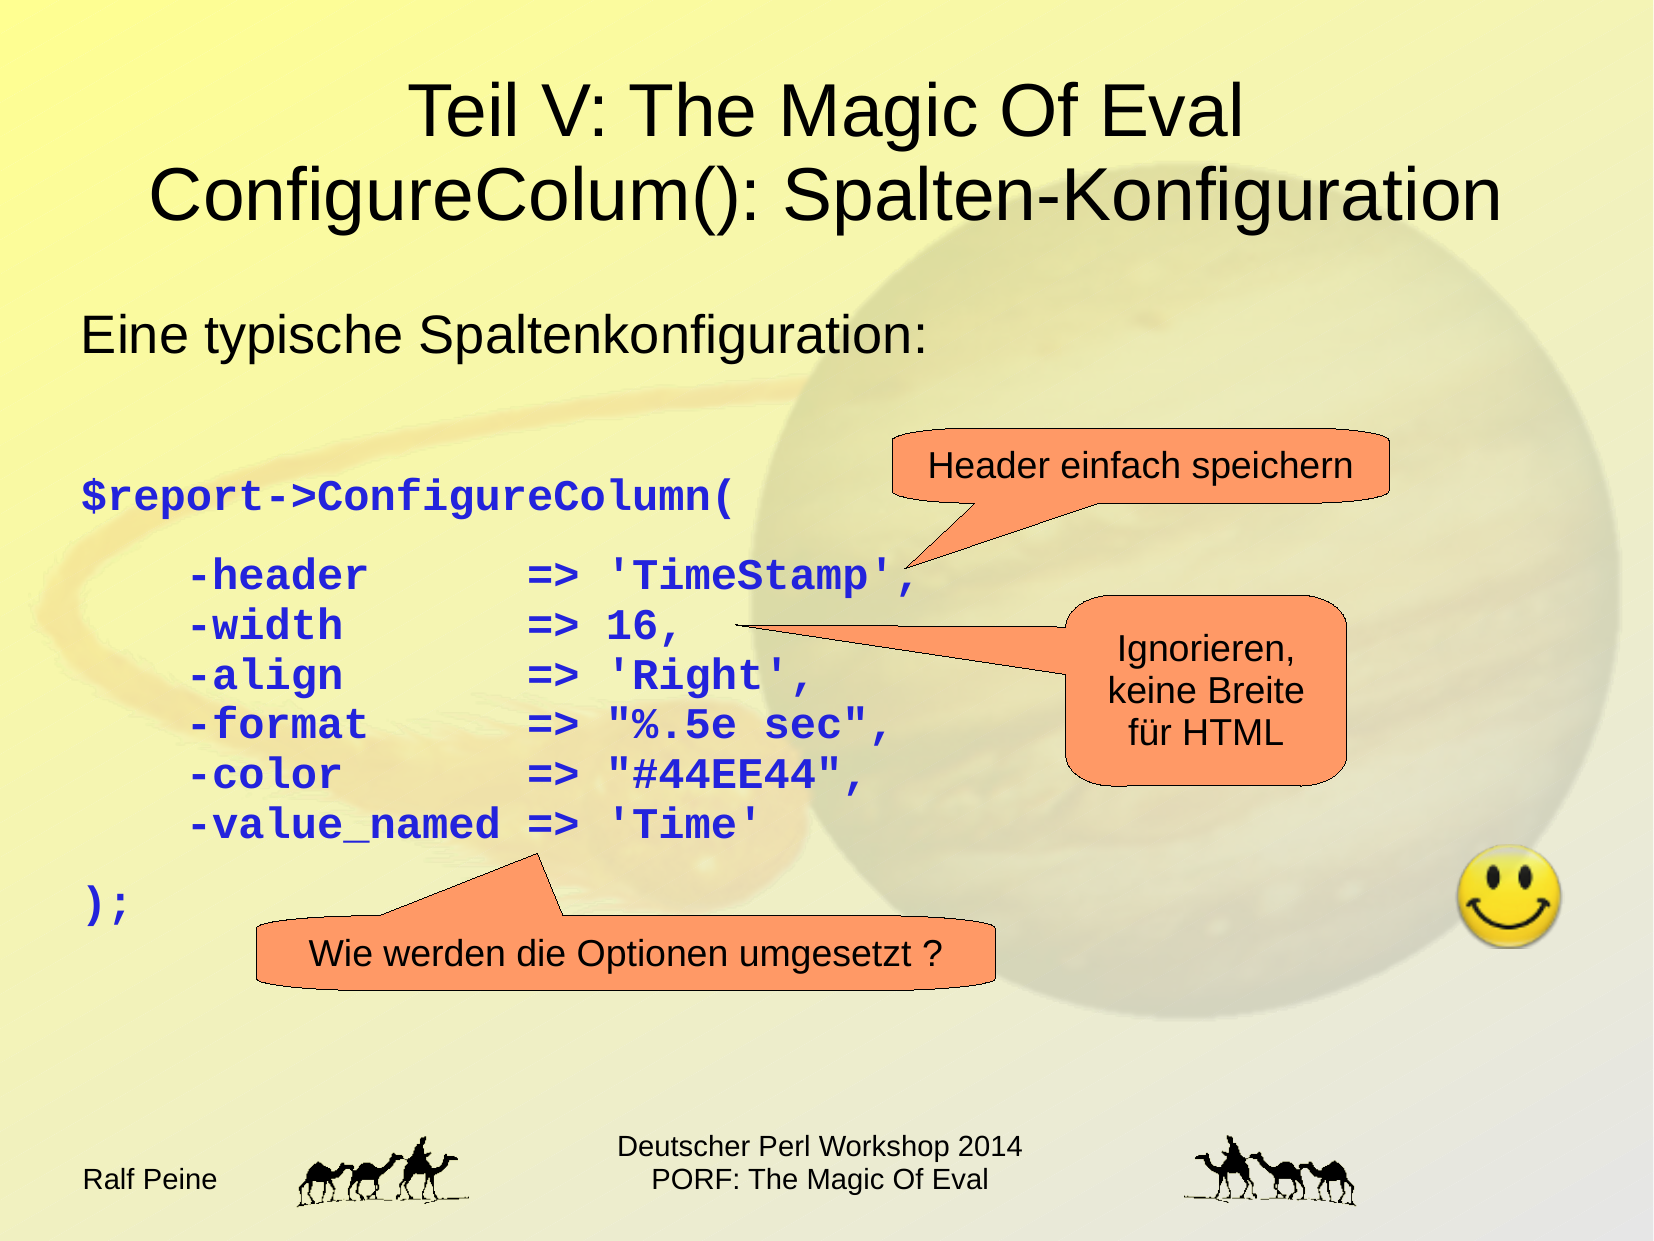

# Teil V: The Magic Of Eval ConfigureColum(): Spalten-Konfiguration
Eine typische Spaltenkonfiguration:
$report->ConfigureColumn(
 -header => 'TimeStamp',
 -width => 16,
 -align => 'Right',
 -format => "%.5e sec",
 -color => "#44EE44",
 -value_named => 'Time'
);
Header einfach speichern
Ignorieren,
keine Breite
für HTML
Wie werden die Optionen umgesetzt ?